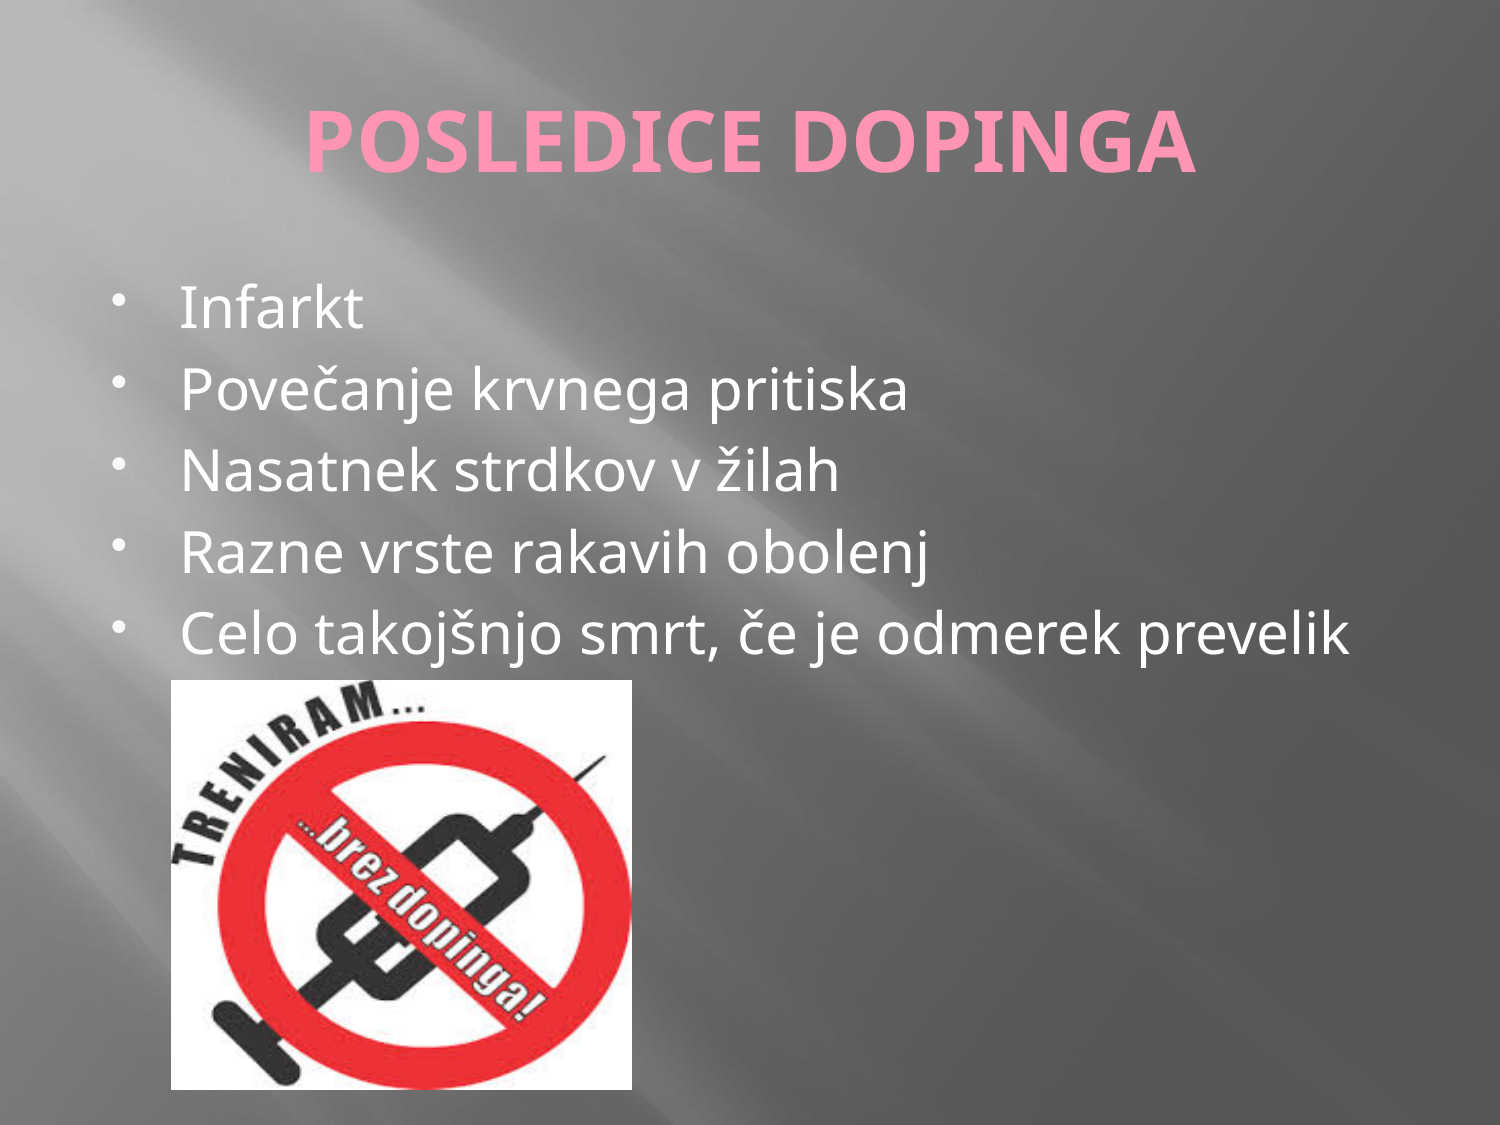

# POSLEDICE DOPINGA
Infarkt
Povečanje krvnega pritiska
Nasatnek strdkov v žilah
Razne vrste rakavih obolenj
Celo takojšnjo smrt, če je odmerek prevelik